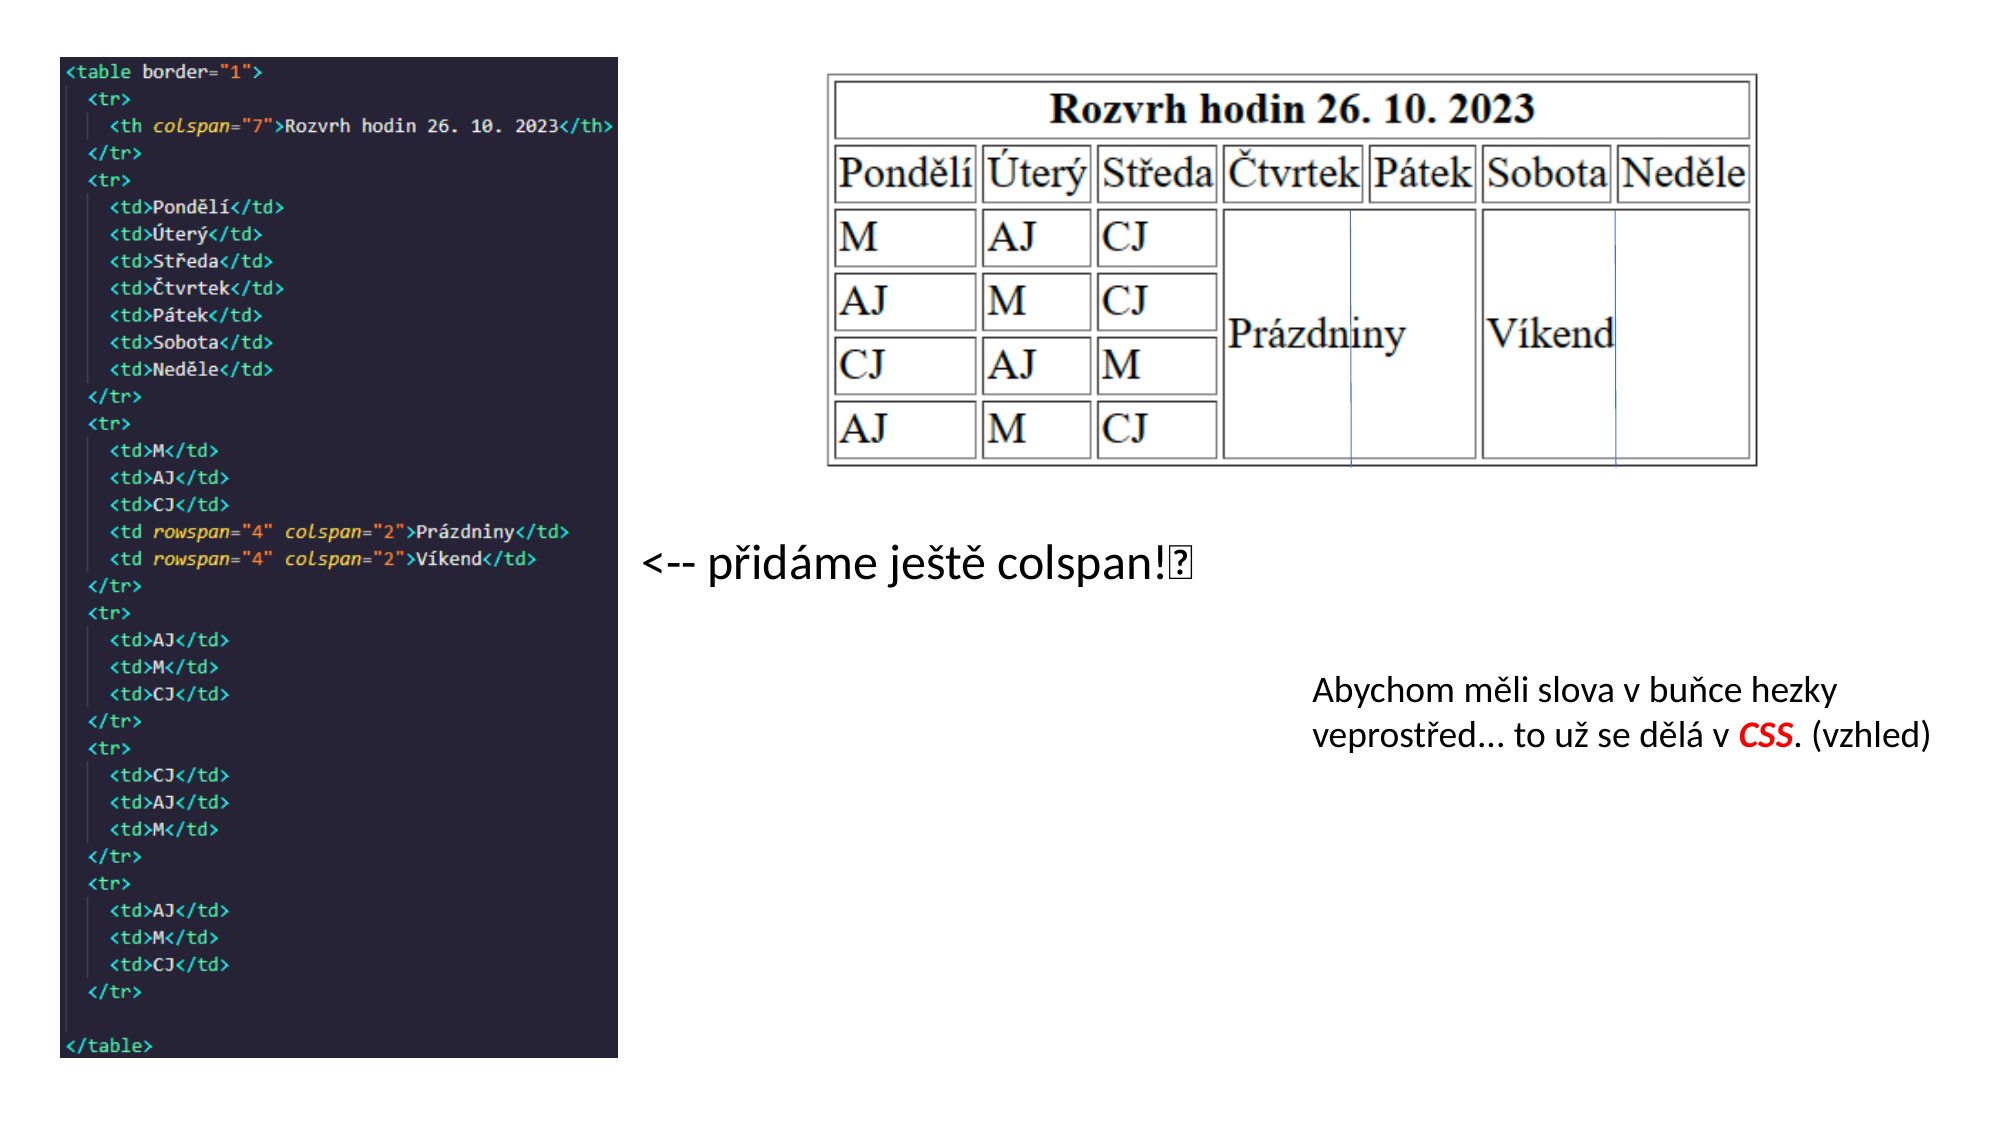

<-- přidáme ještě colspan!💡
Abychom měli slova v buňce hezky veprostřed... to už se dělá v CSS. (vzhled)